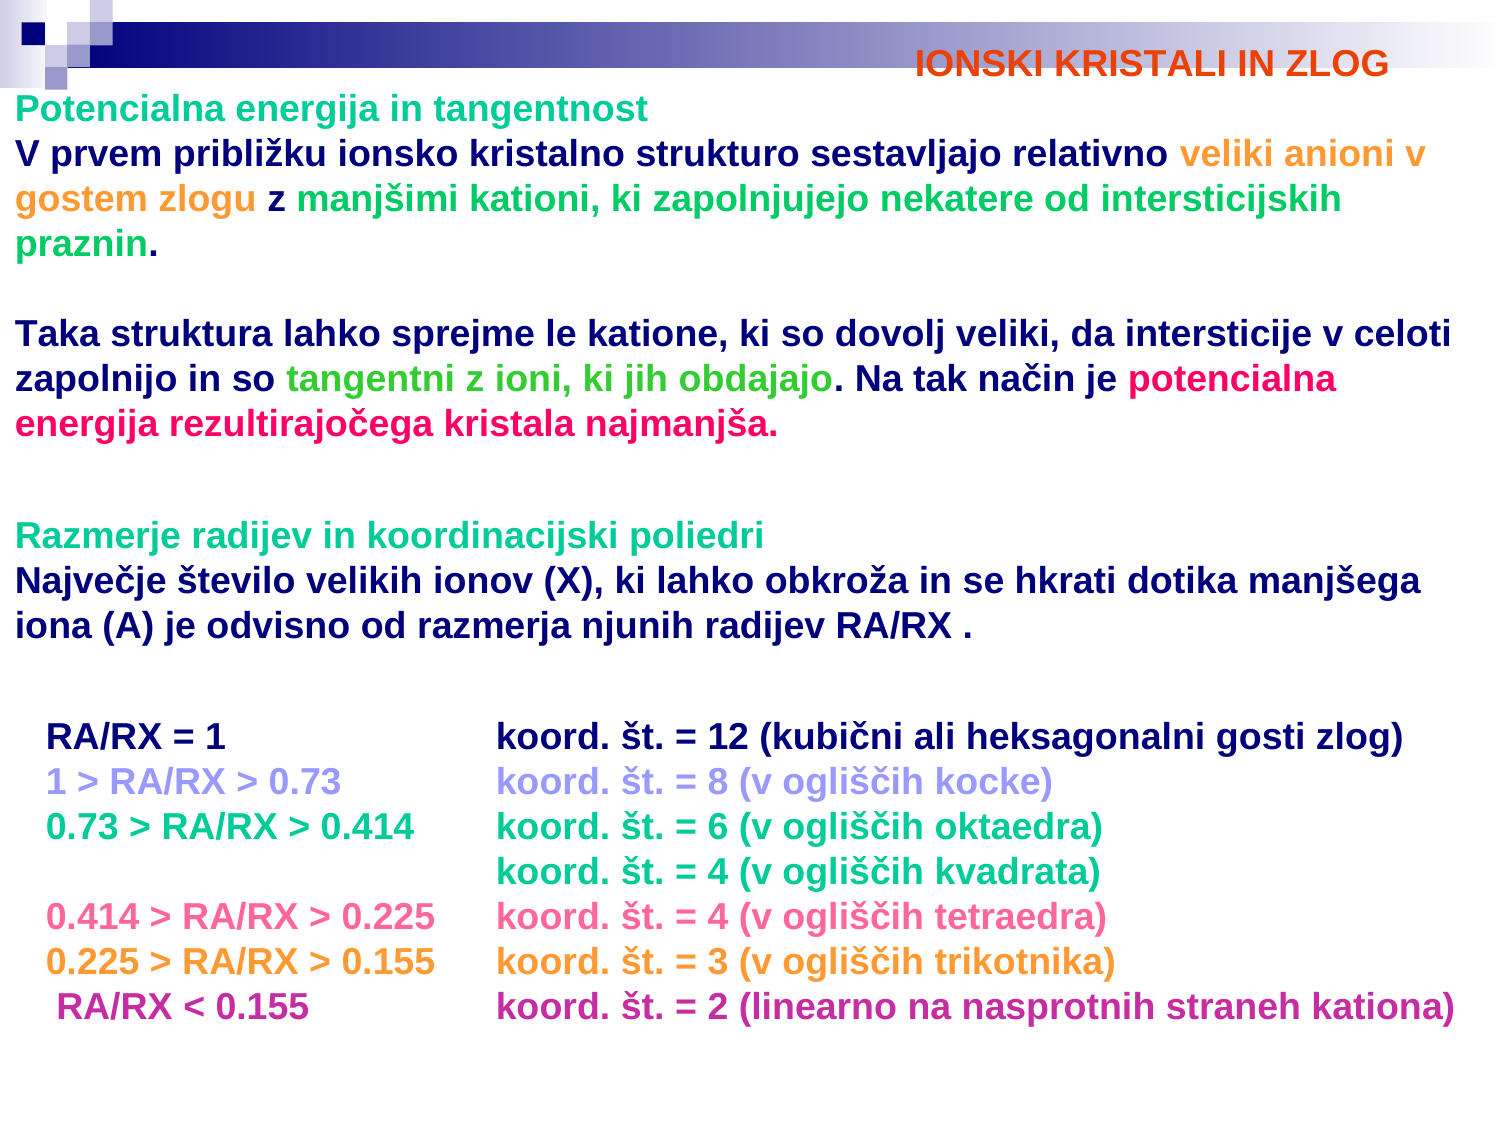

IONSKI KRISTALI IN ZLOG
Potencialna energija in tangentnost
V prvem približku ionsko kristalno strukturo sestavljajo relativno veliki anioni v gostem zlogu z manjšimi kationi, ki zapolnjujejo nekatere od intersticijskih praznin.
Taka struktura lahko sprejme le katione, ki so dovolj veliki, da intersticije v celoti zapolnijo in so tangentni z ioni, ki jih obdajajo. Na tak način je potencialna energija rezultirajočega kristala najmanjša.
Razmerje radijev in koordinacijski poliedri
Največje število velikih ionov (X), ki lahko obkroža in se hkrati dotika manjšega iona (A) je odvisno od razmerja njunih radijev RA/RX .
RA/RX = 1		koord. št. = 12 (kubični ali heksagonalni gosti zlog)
1 > RA/RX > 0.73		koord. št. = 8 (v ogliščih kocke)
0.73 > RA/RX > 0.414	koord. št. = 6 (v ogliščih oktaedra)
			koord. št. = 4 (v ogliščih kvadrata)
0.414 > RA/RX > 0.225	koord. št. = 4 (v ogliščih tetraedra)
0.225 > RA/RX > 0.155	koord. št. = 3 (v ogliščih trikotnika)
 RA/RX < 0.155		koord. št. = 2 (linearno na nasprotnih straneh kationa)